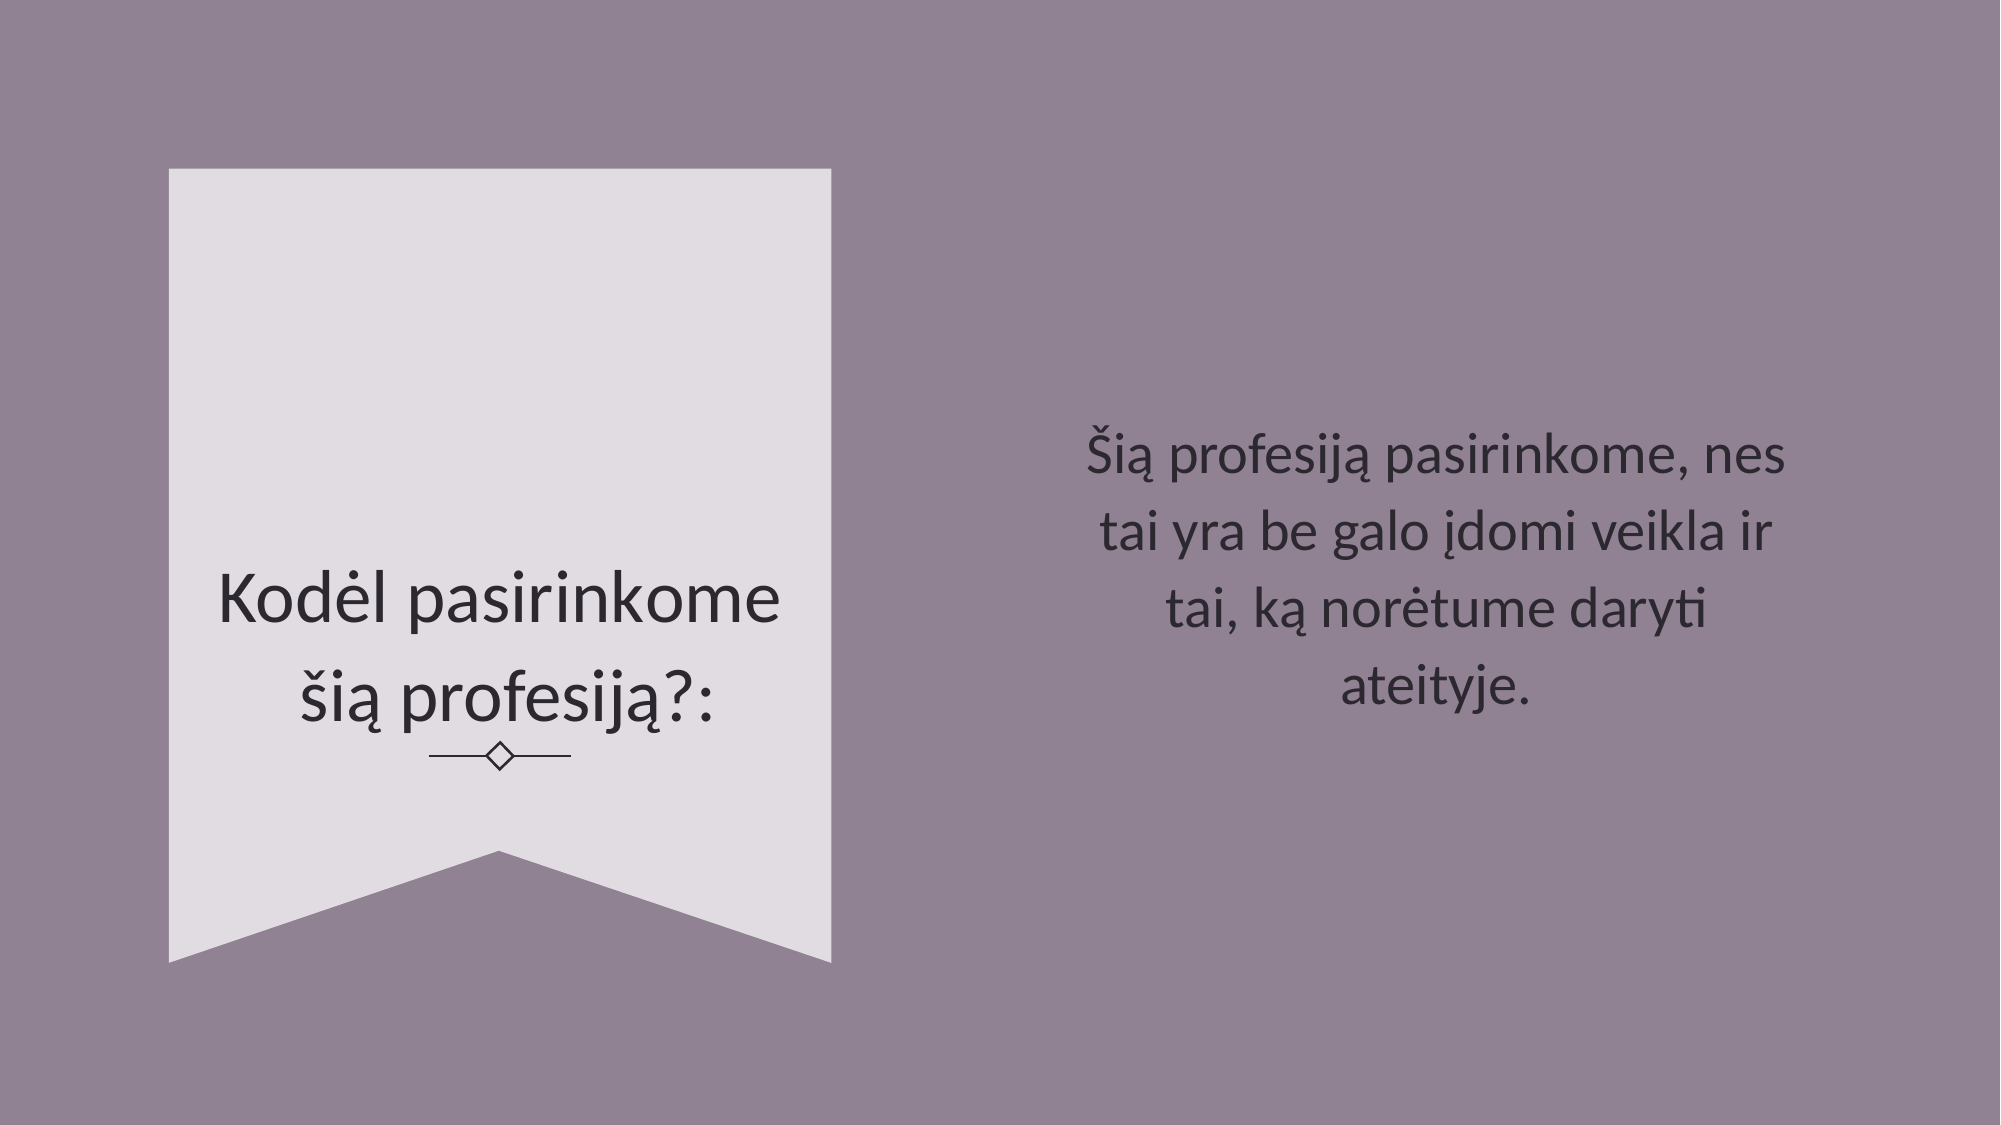

Šią profesiją pasirinkome, nes tai yra be galo įdomi veikla ir tai, ką norėtume daryti ateityje.
# Kodėl pasirinkome šią profesiją?: